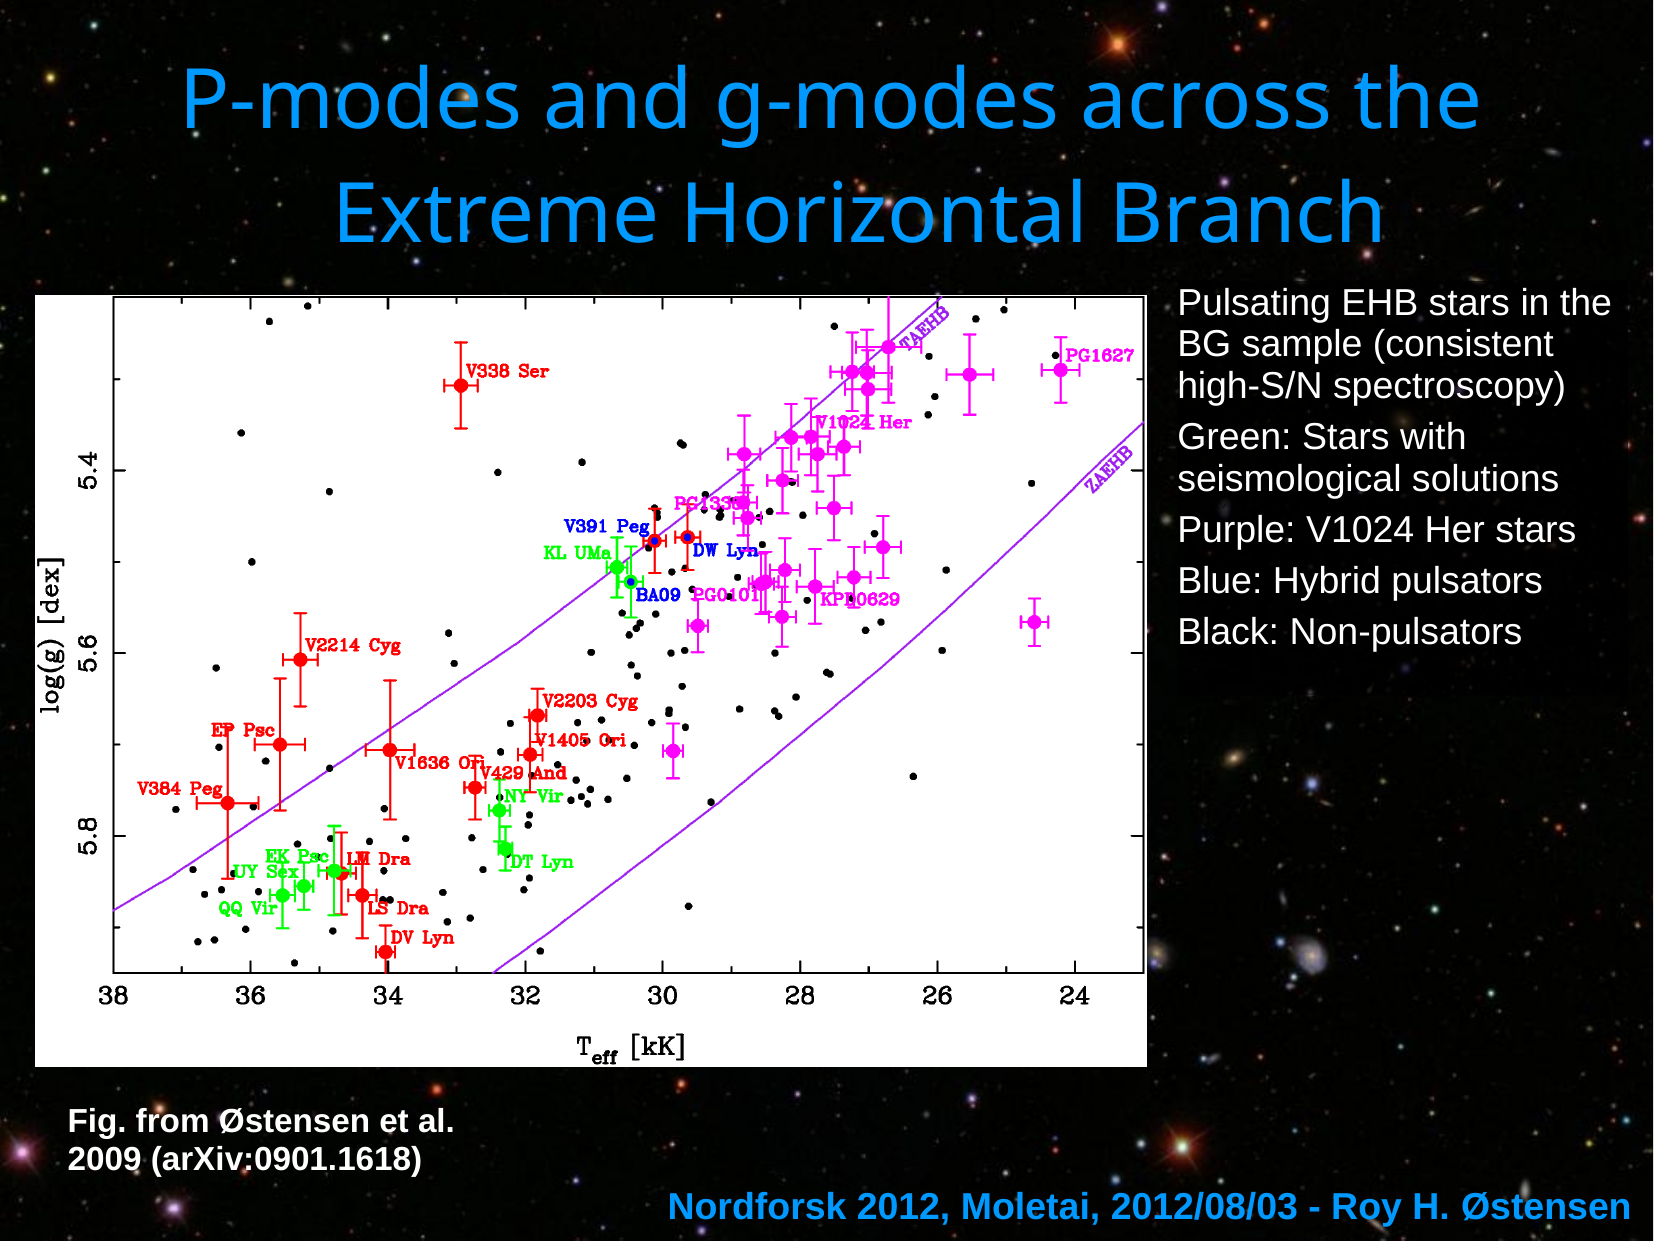

# P-modes and g-modes across the Extreme Horizontal Branch
Pulsating EHB stars in the BG sample (consistent high-S/N spectroscopy)
Green: Stars with seismological solutions
Purple: V1024 Her stars
Blue: Hybrid pulsators
Black: Non-pulsators
Fig. from Østensen et al. 2009 (arXiv:0901.1618)